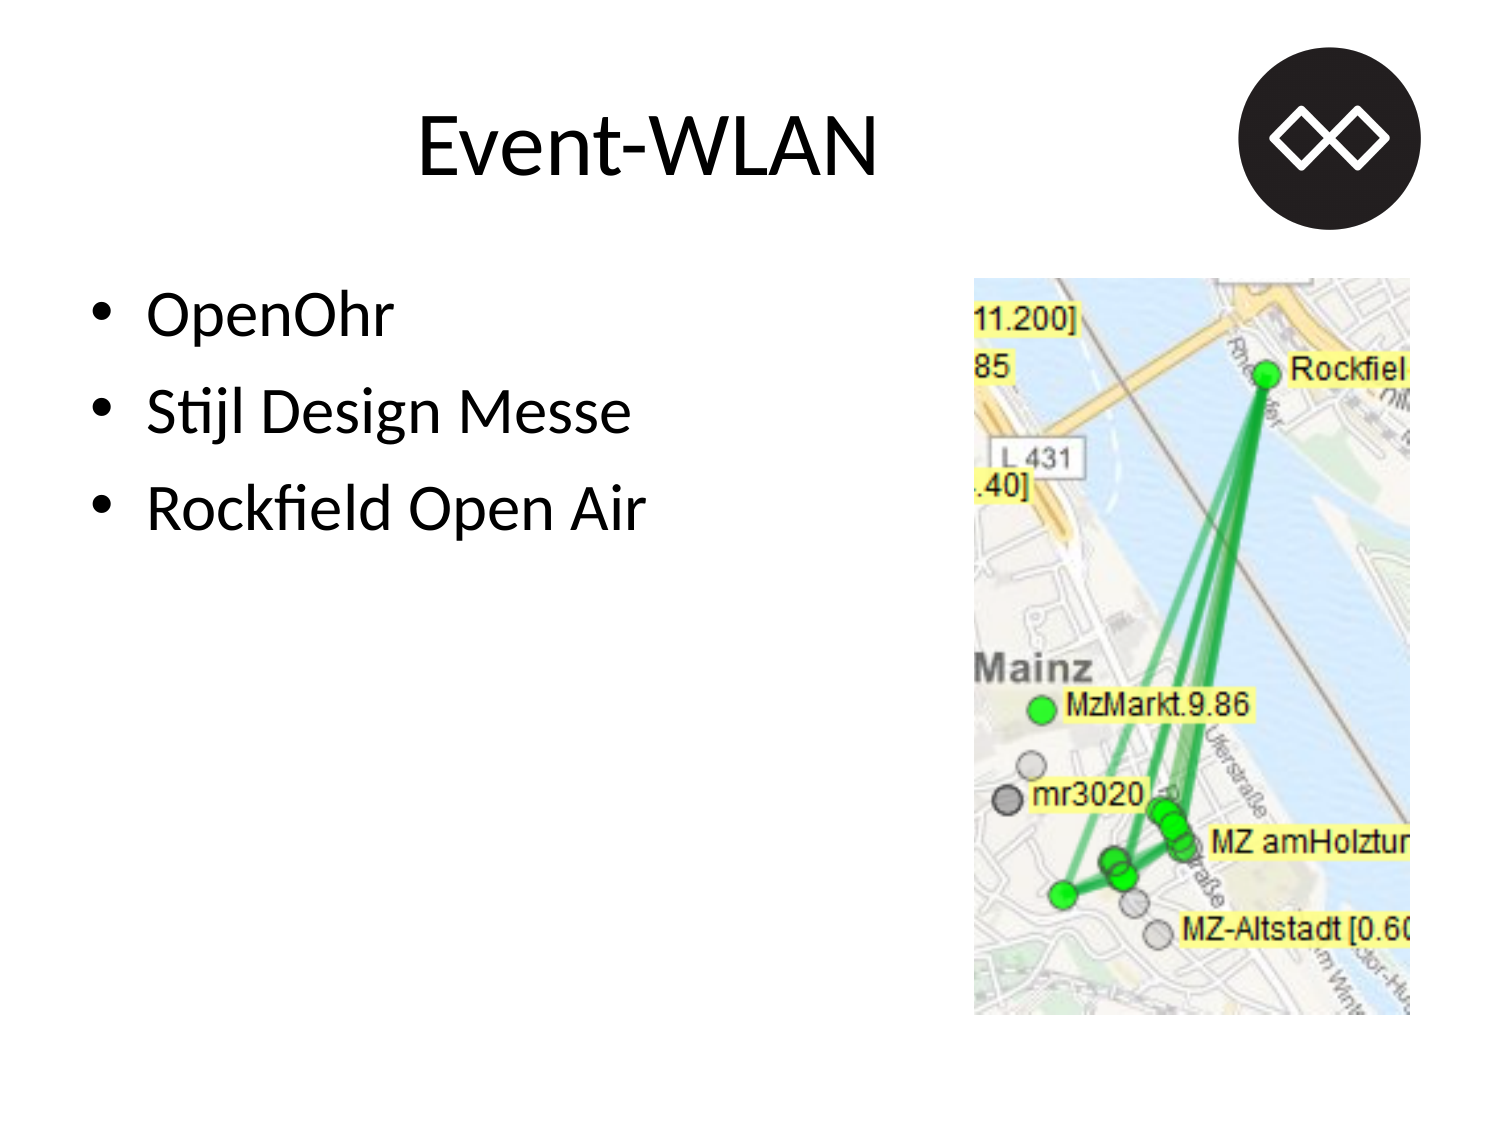

# Event-WLAN
OpenOhr
Stijl Design Messe
Rockfield Open Air